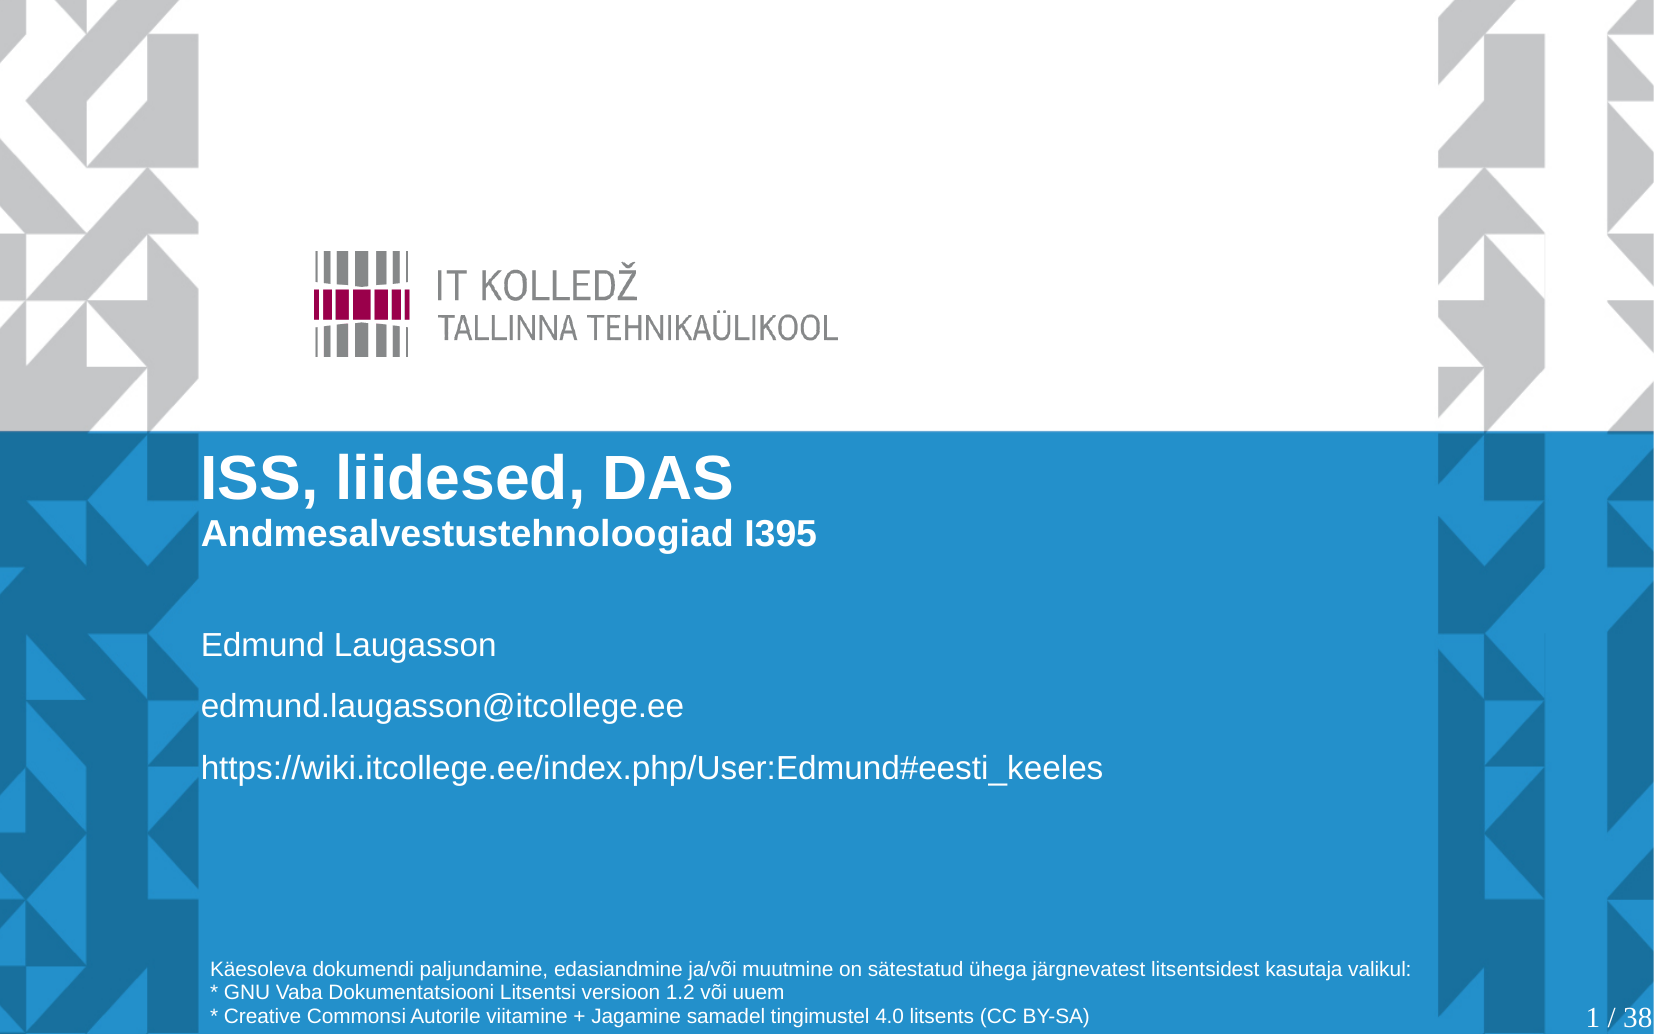

# ISS, liidesed, DAS Andmesalvestustehnoloogiad I395
Edmund Laugasson
edmund.laugasson@itcollege.ee
https://wiki.itcollege.ee/index.php/User:Edmund#eesti_keeles
1